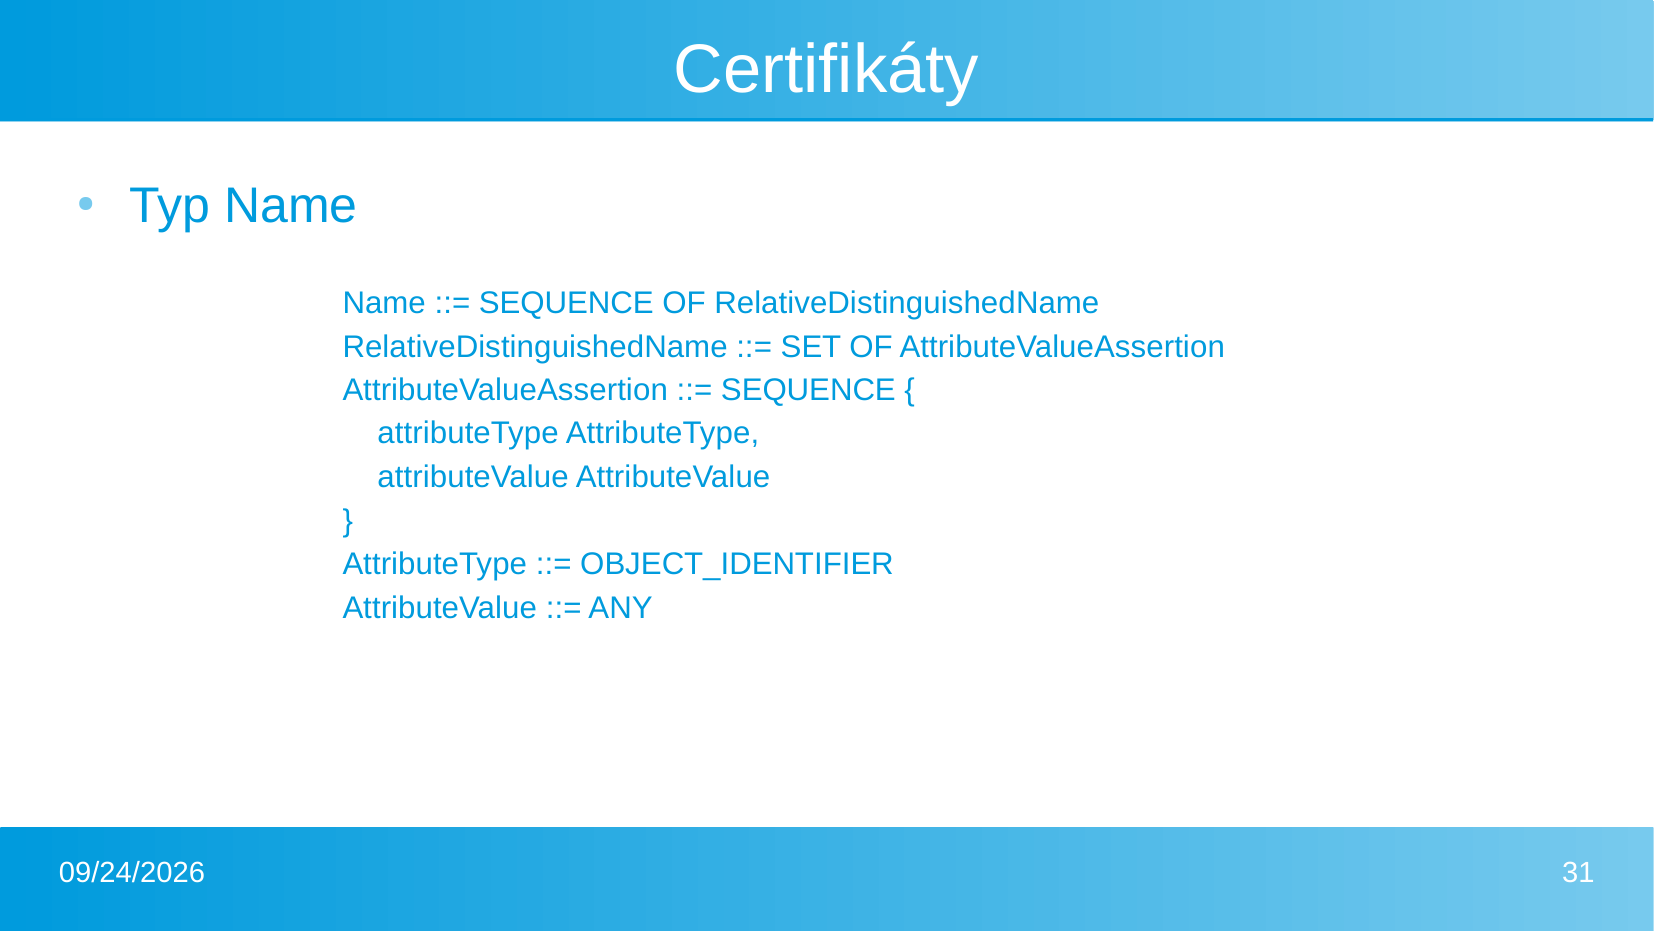

# Certifikáty
Typ Name
Name ::= SEQUENCE OF RelativeDistinguishedName
RelativeDistinguishedName ::= SET OF AttributeValueAssertion
AttributeValueAssertion ::= SEQUENCE {
 attributeType AttributeType,
 attributeValue AttributeValue
}
AttributeType ::= OBJECT_IDENTIFIER
AttributeValue ::= ANY
31